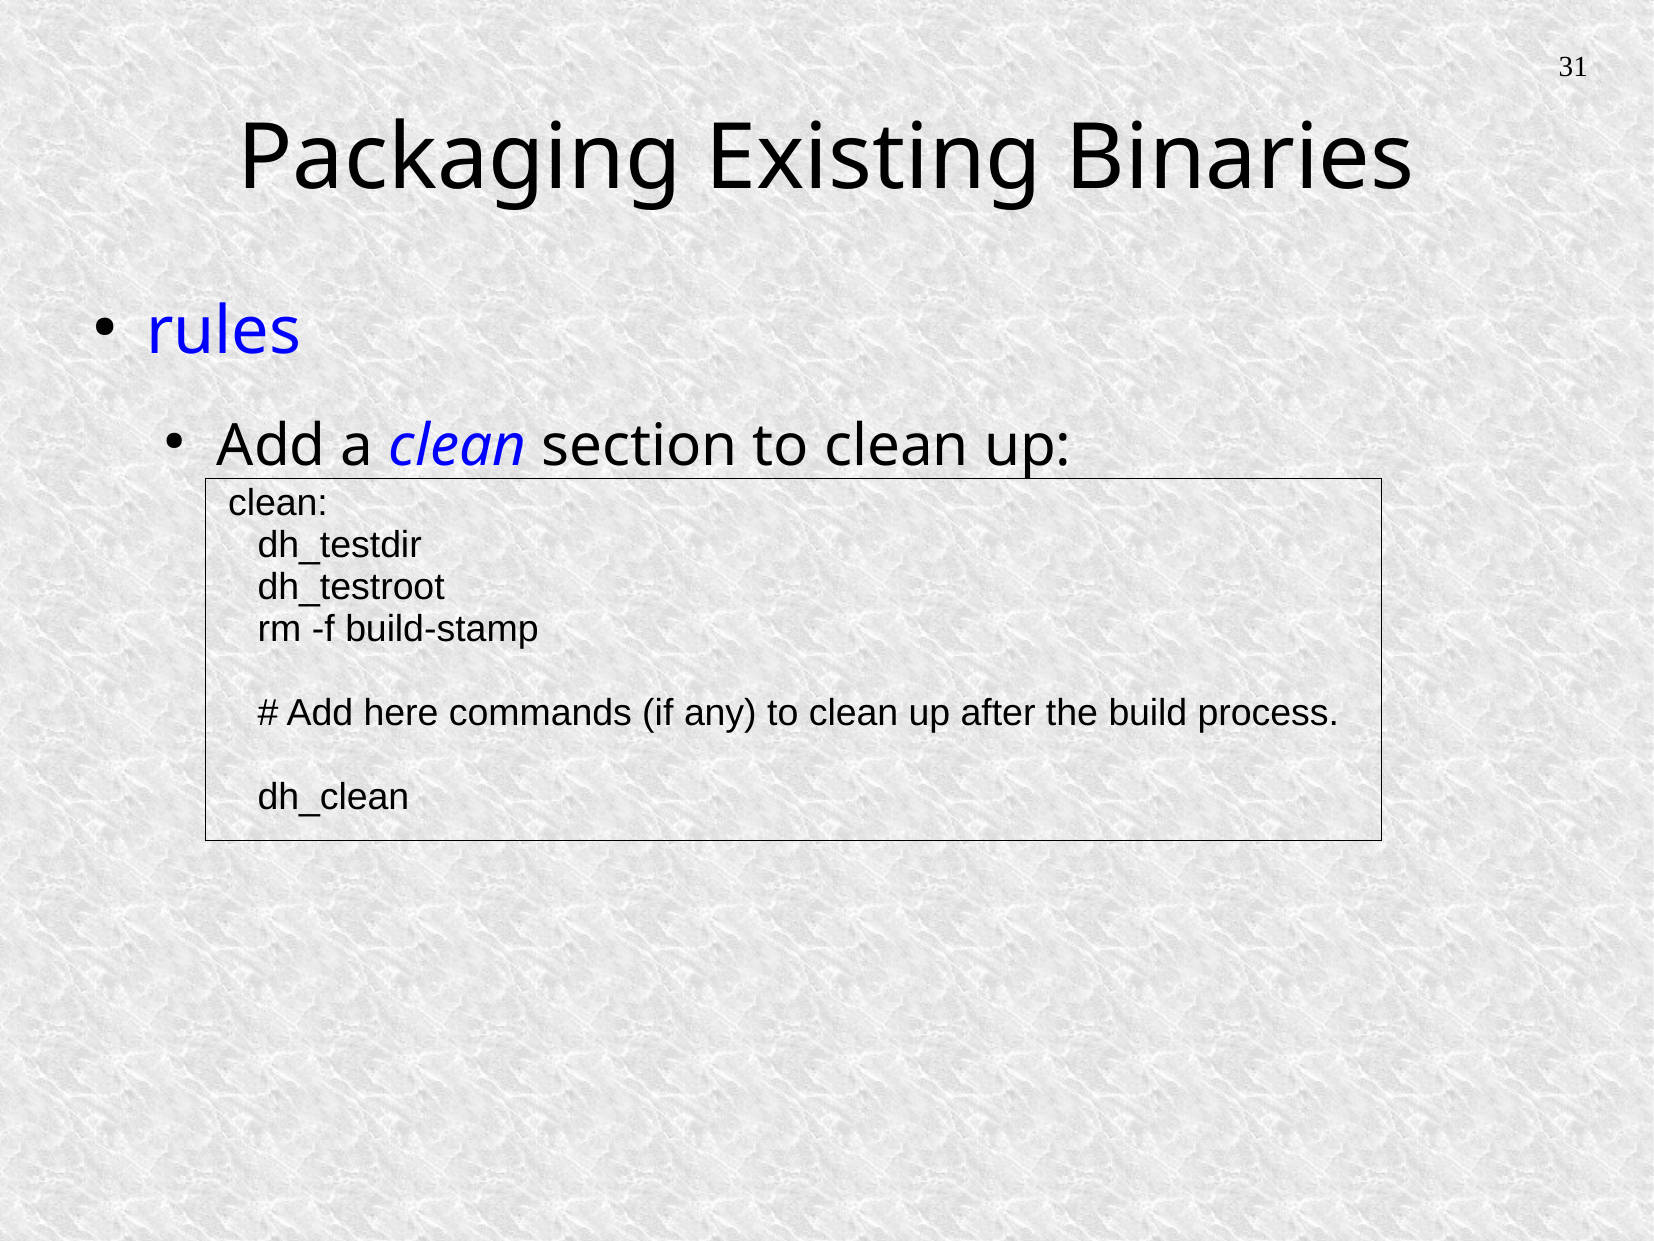

31
# Packaging Existing Binaries
rules
Add a clean section to clean up:
clean:
	dh_testdir
	dh_testroot
	rm -f build-stamp
	# Add here commands (if any) to clean up after the build process.
	dh_clean